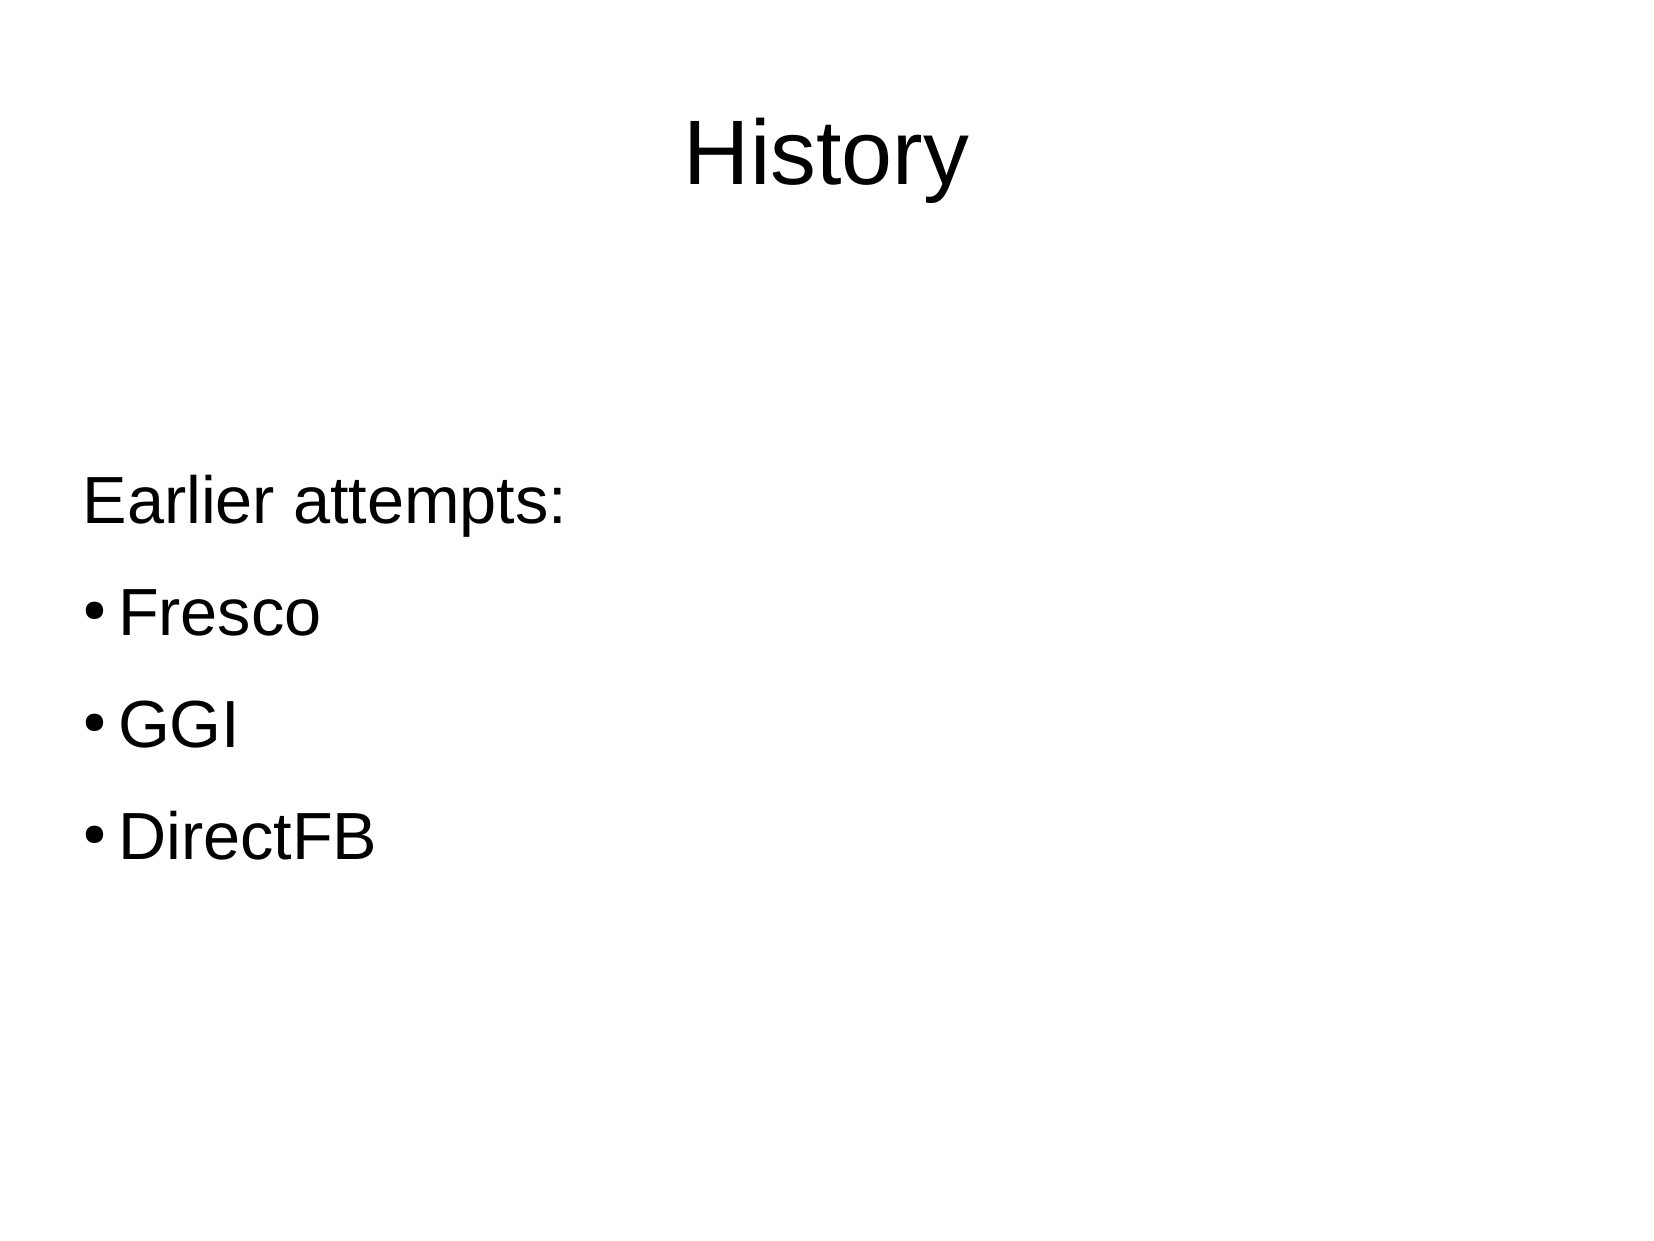

# History
Earlier attempts:
Fresco
GGI
DirectFB